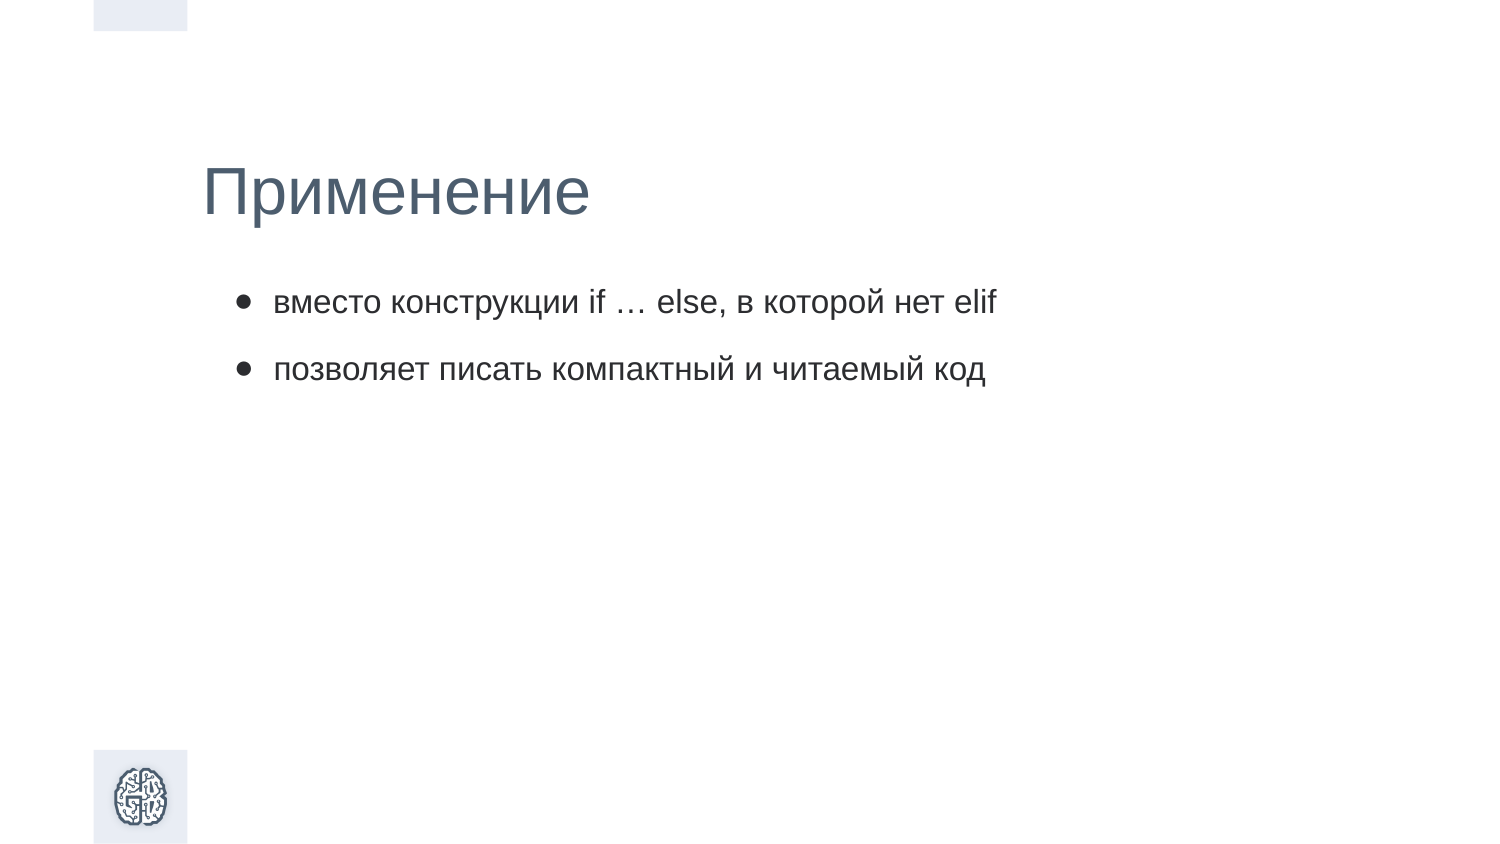

Применение
вместо конструкции if … else, в которой нет elif
позволяет писать компактный и читаемый код